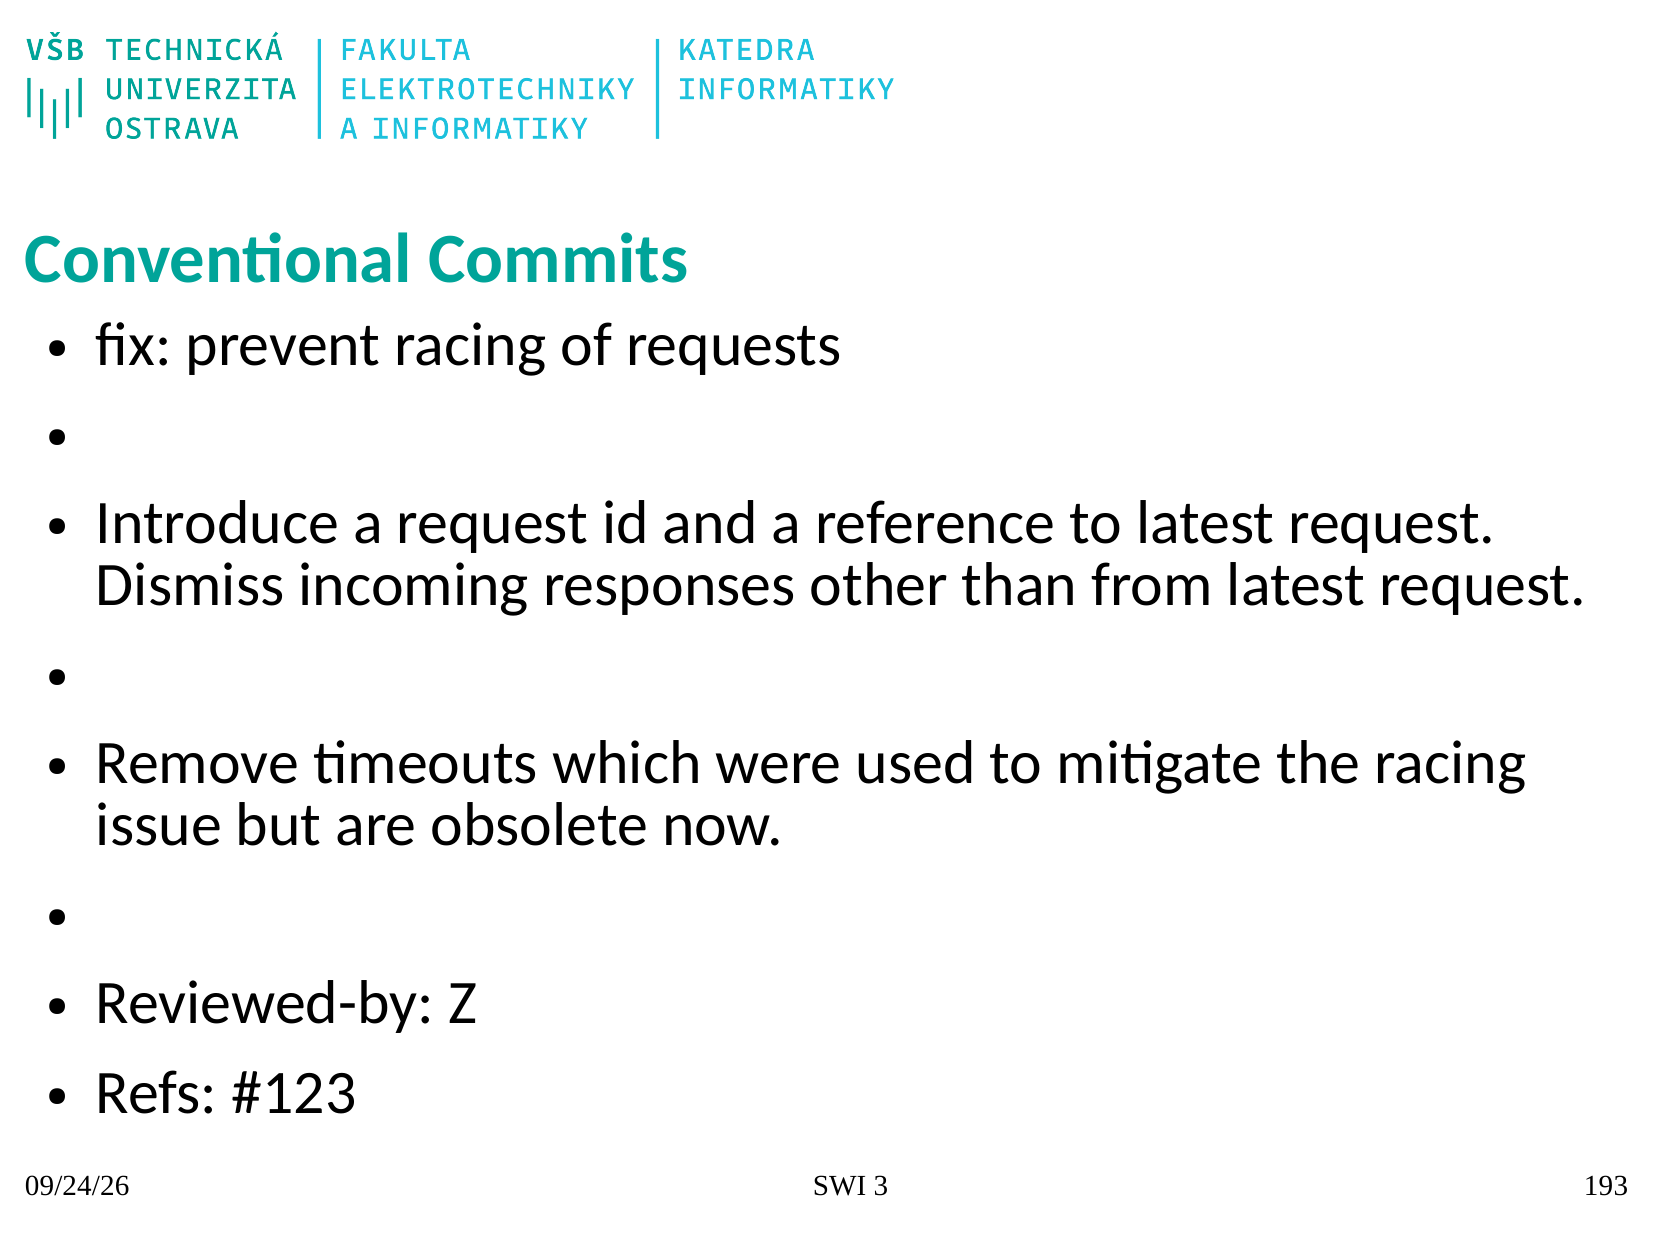

# Conventional Commits
fix: prevent racing of requests
Introduce a request id and a reference to latest request. Dismiss incoming responses other than from latest request.
Remove timeouts which were used to mitigate the racing issue but are obsolete now.
Reviewed-by: Z
Refs: #123
SWI 3
193